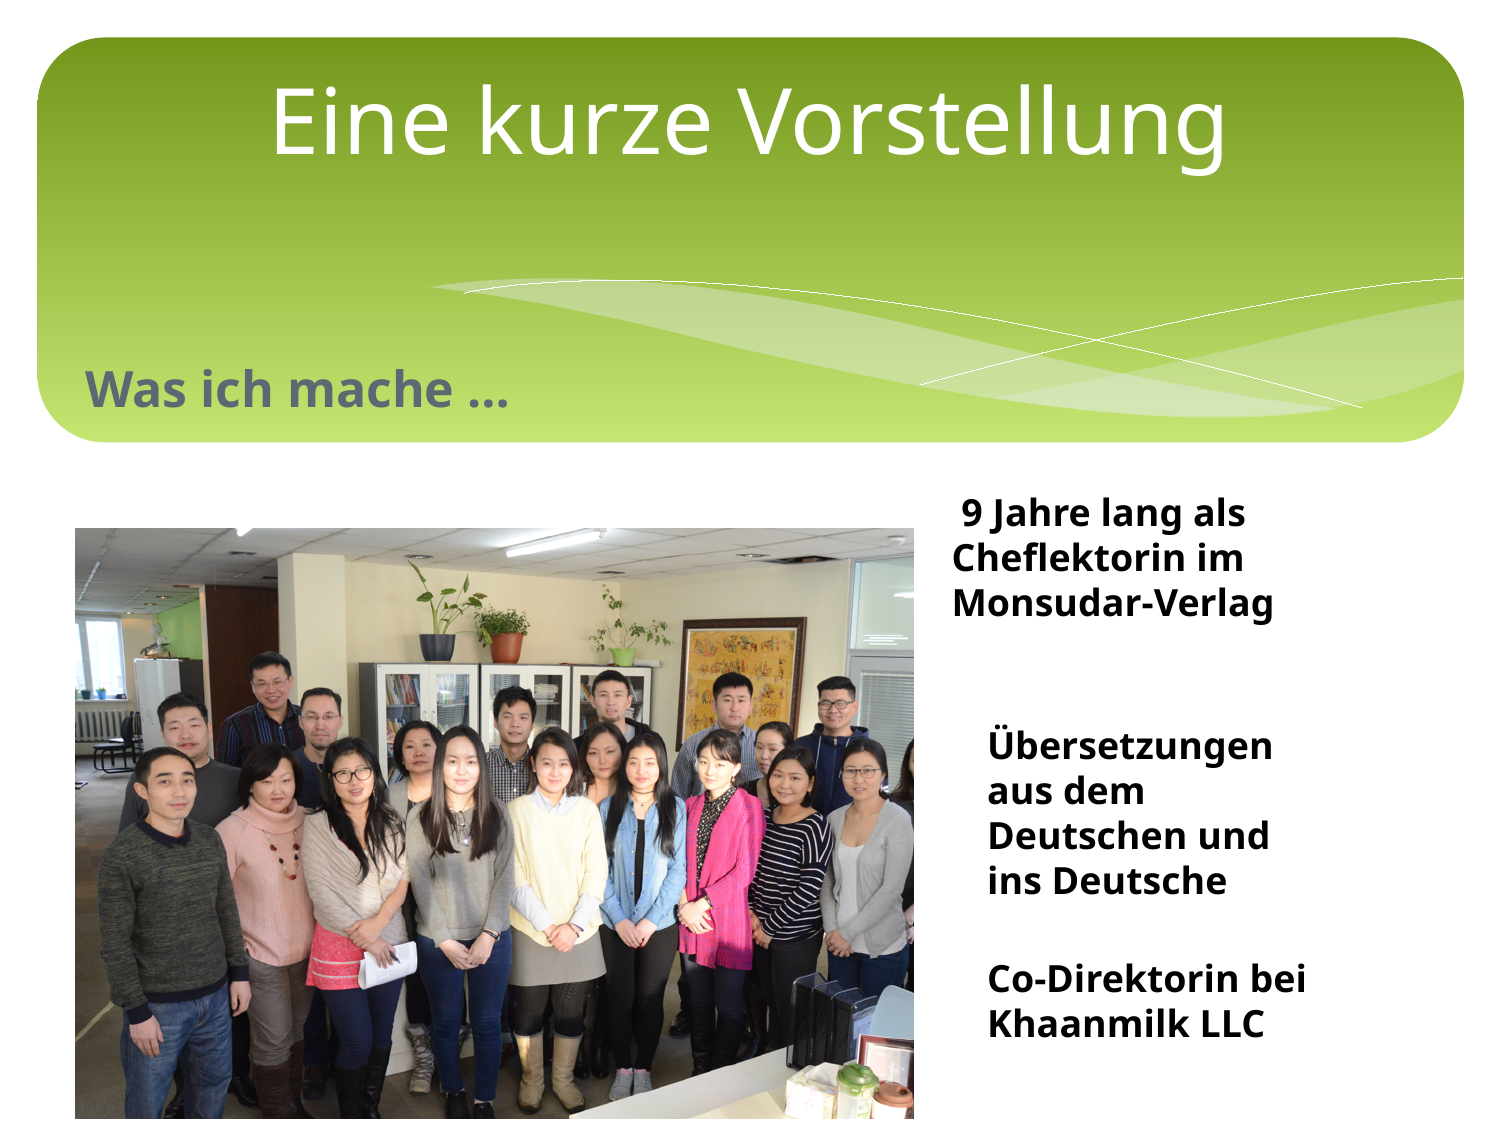

Eine kurze Vorstellung
# Was ich mache …
 9 Jahre lang als Cheflektorin im Monsudar-Verlag
Übersetzungen aus dem Deutschen und ins Deutsche
Co-Direktorin bei Khaanmilk LLC